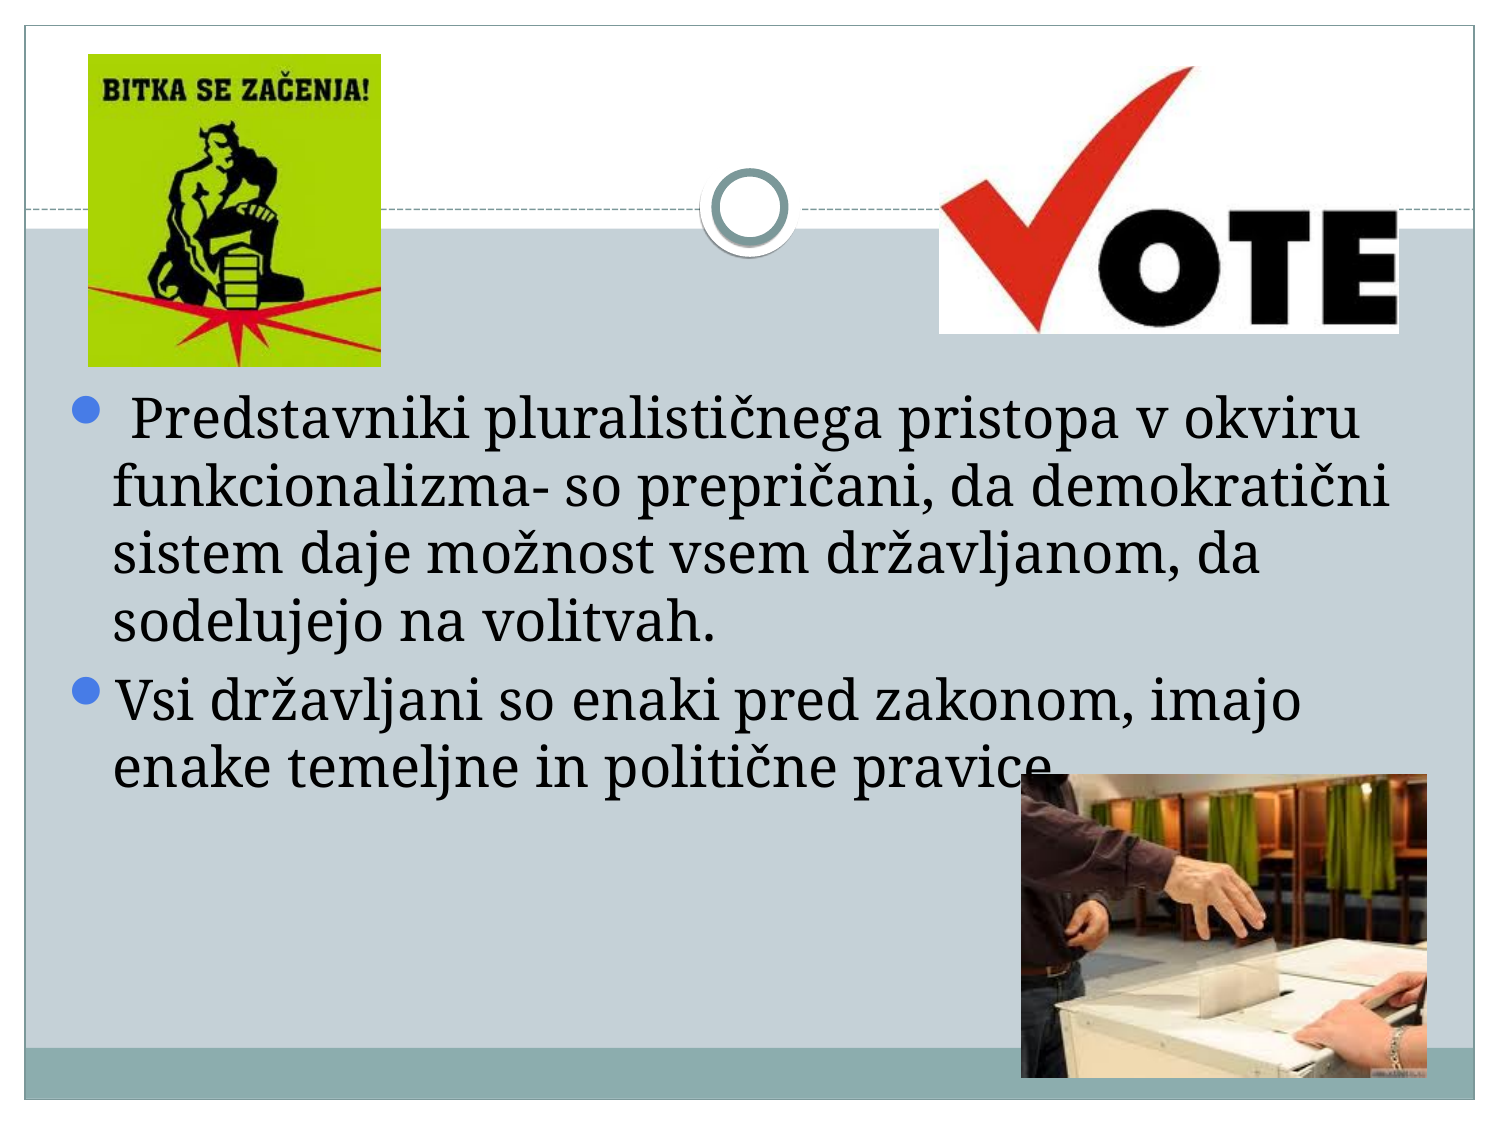

#
 Predstavniki pluralističnega pristopa v okviru funkcionalizma- so prepričani, da demokratični sistem daje možnost vsem državljanom, da sodelujejo na volitvah.
Vsi državljani so enaki pred zakonom, imajo enake temeljne in politične pravice.